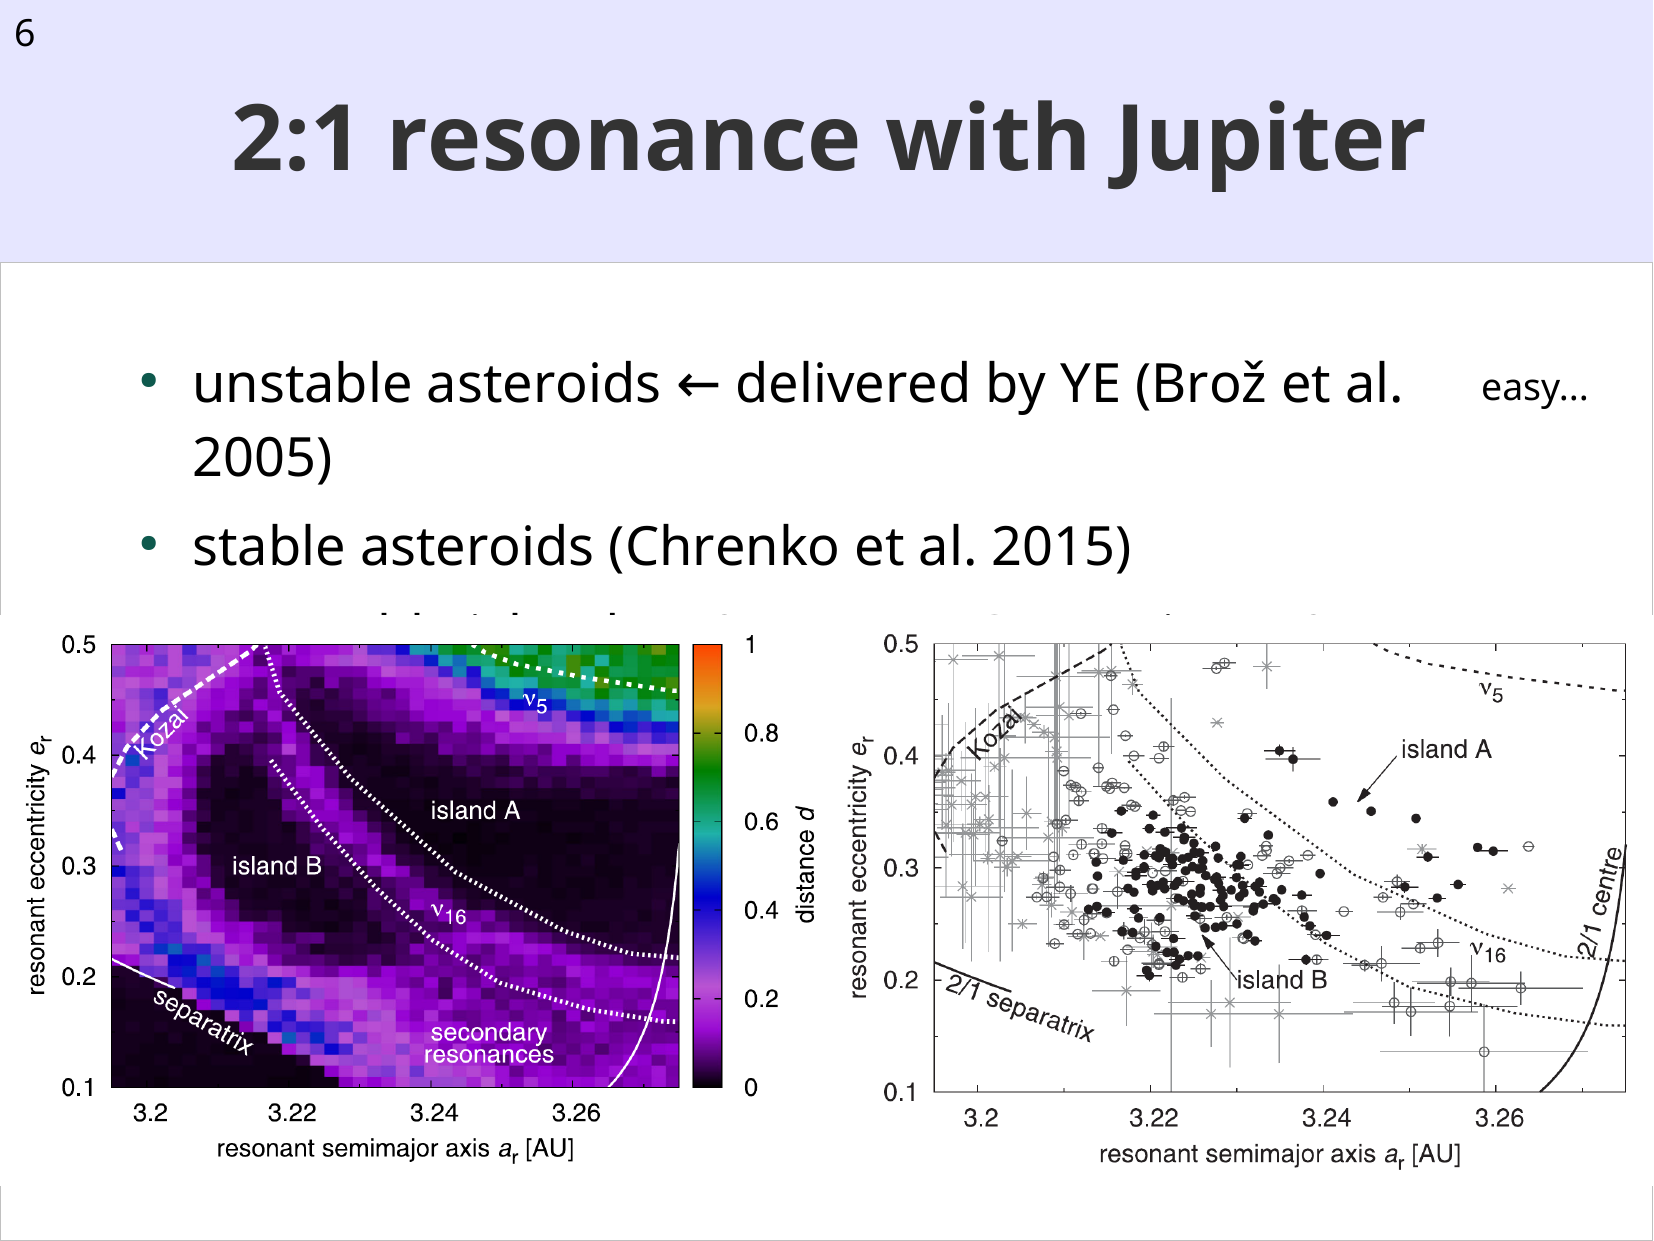

6
# 2:1 resonance with Jupiter
unstable asteroids ← delivered by YE (Brož et al. 2005)
stable asteroids (Chrenko et al. 2015)
two stable islands A & B, τ ≃ 1 Gyr, ratio 1:10
easy...